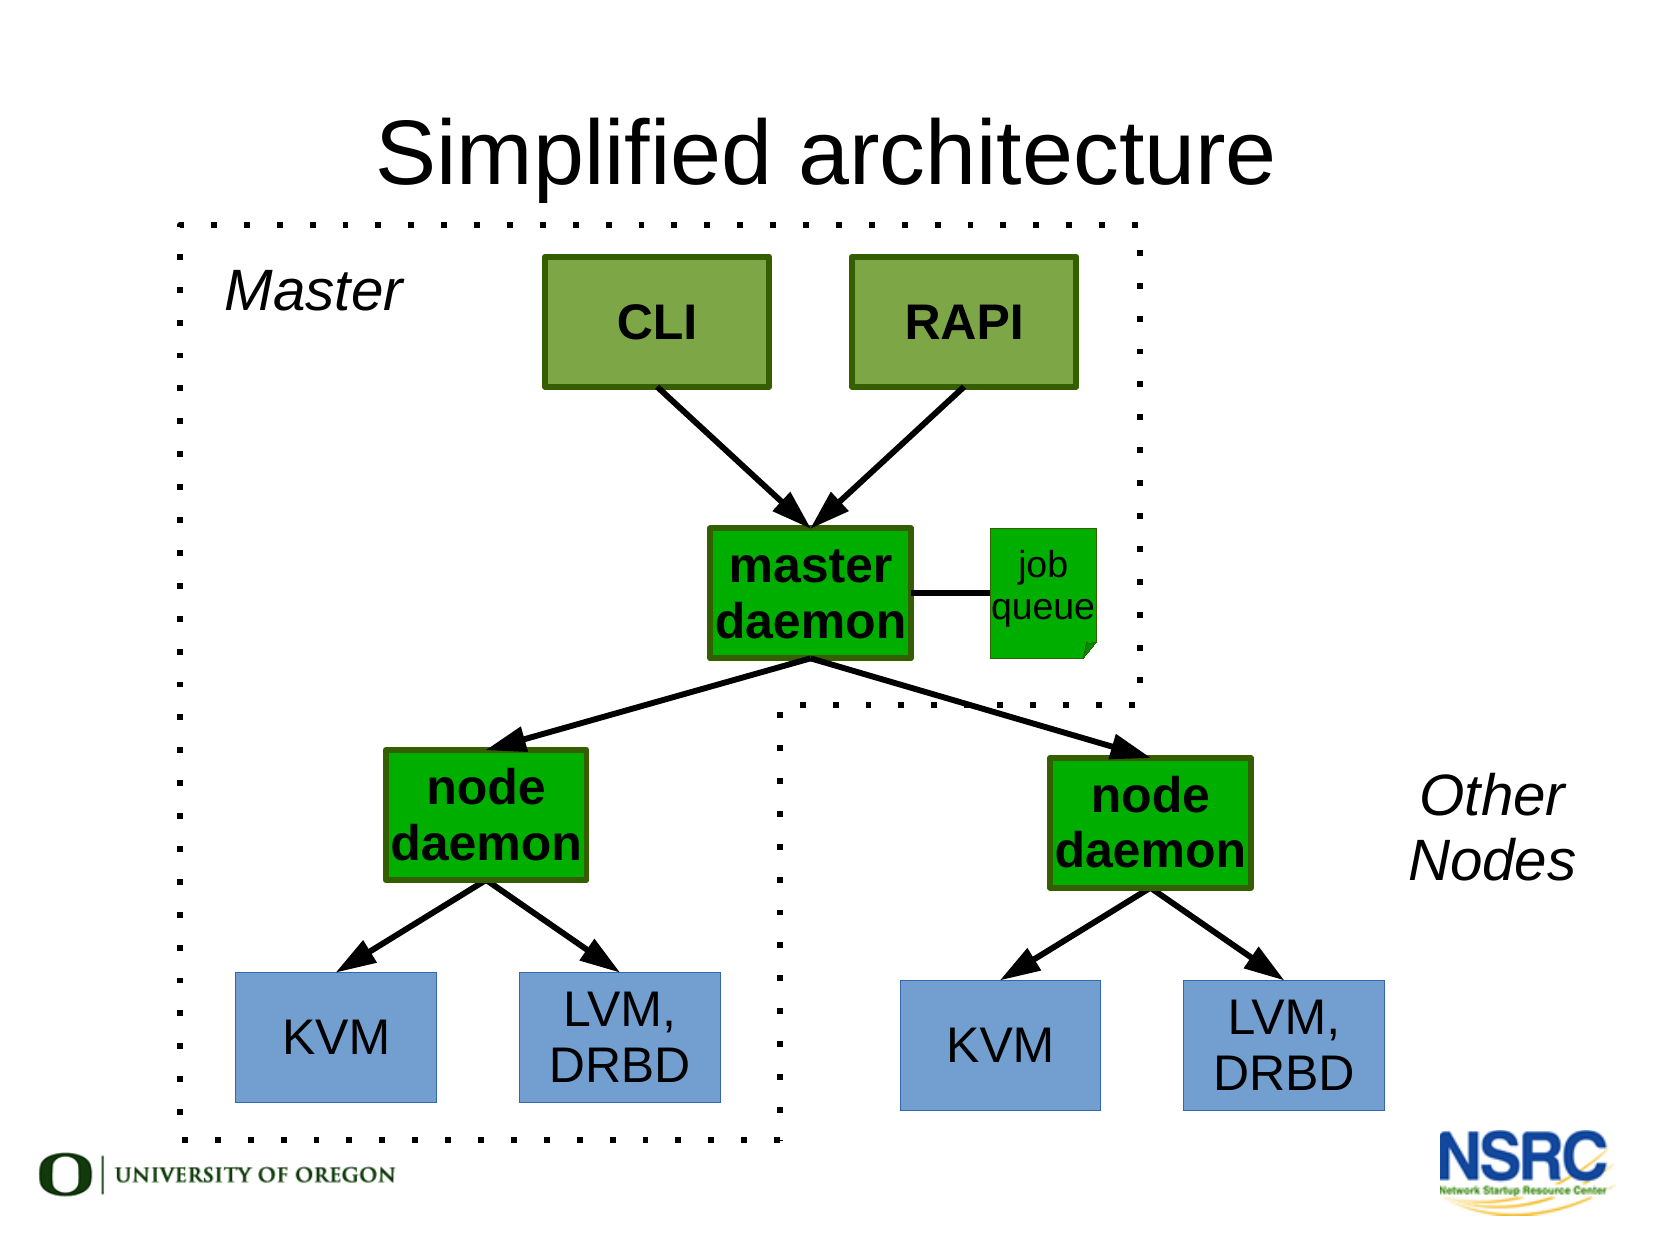

# Simplified architecture
Master
CLI
RAPI
master
daemon
job
queue
node
daemon
Other
Nodes
node
daemon
KVM
LVM,
DRBD
KVM
LVM,
DRBD